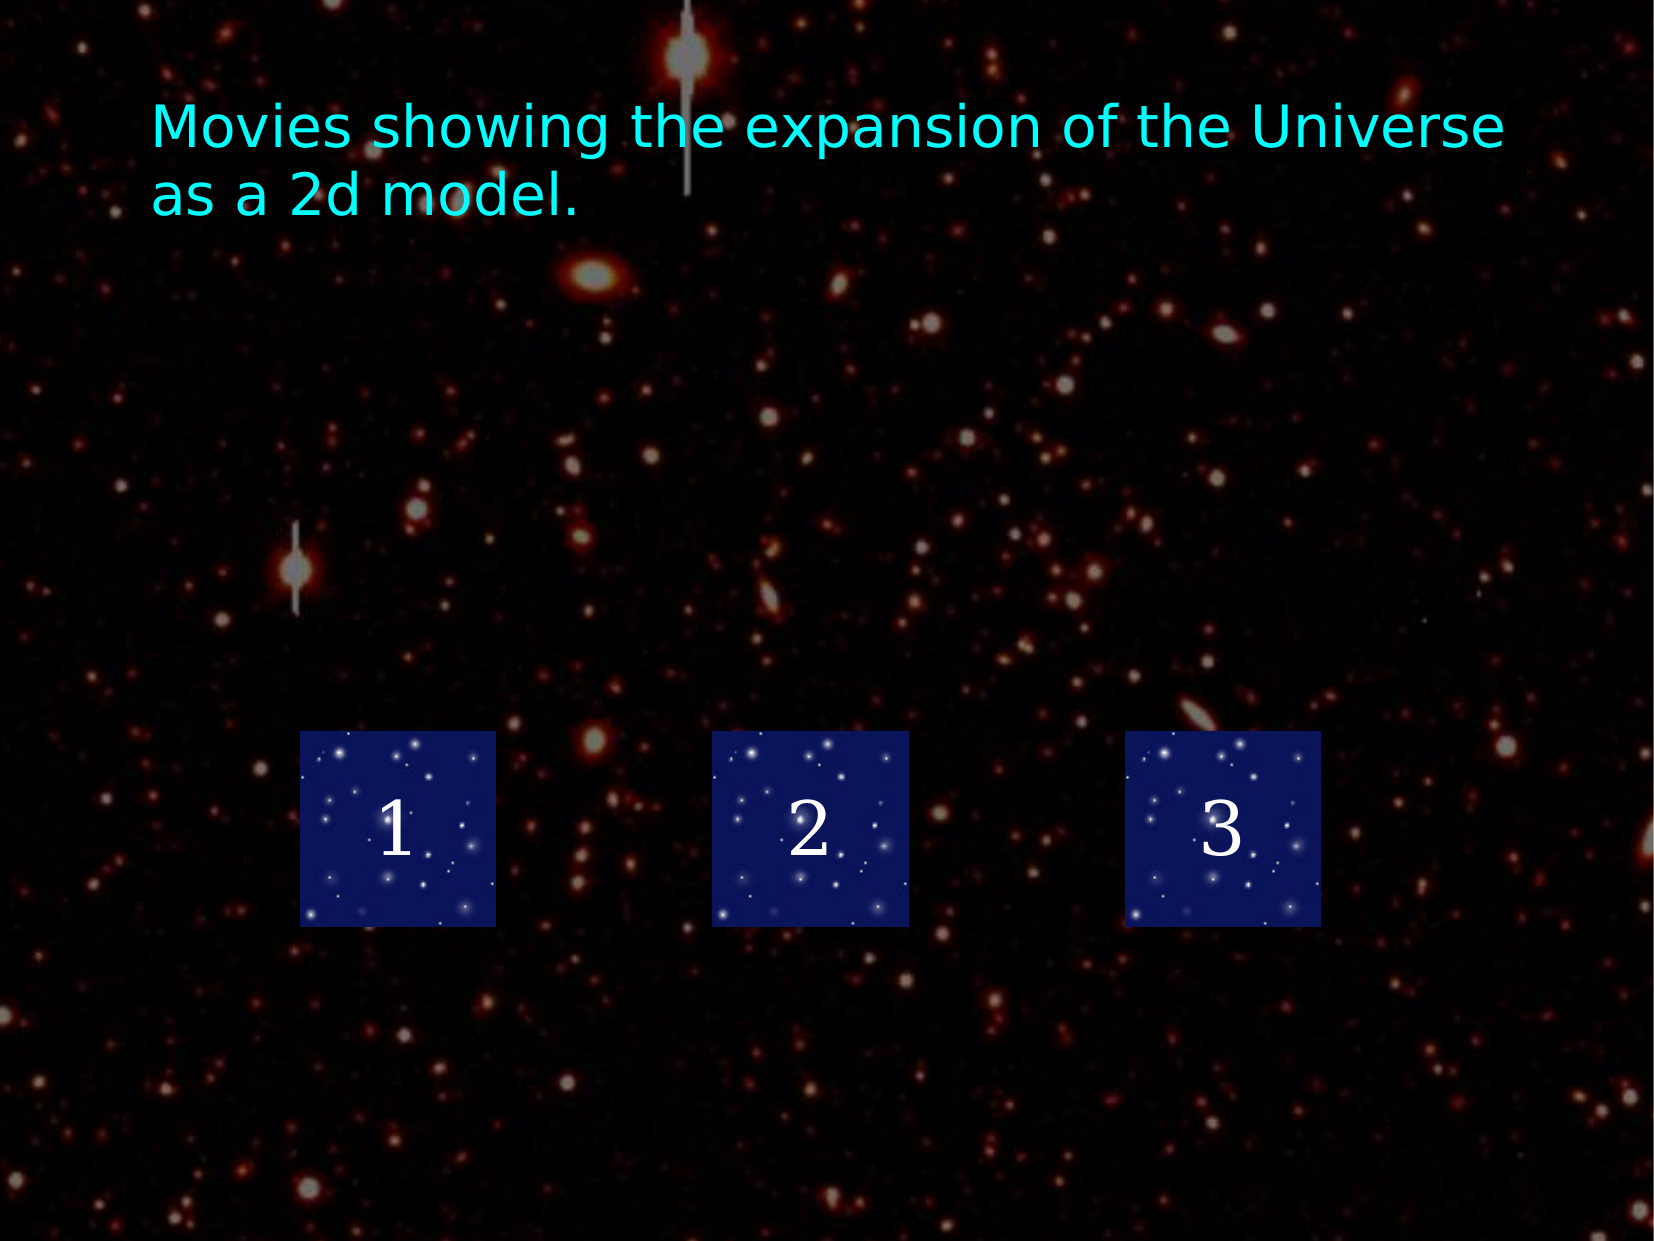

Movies showing the expansion of the Universe as a 2d model.
1
2
3